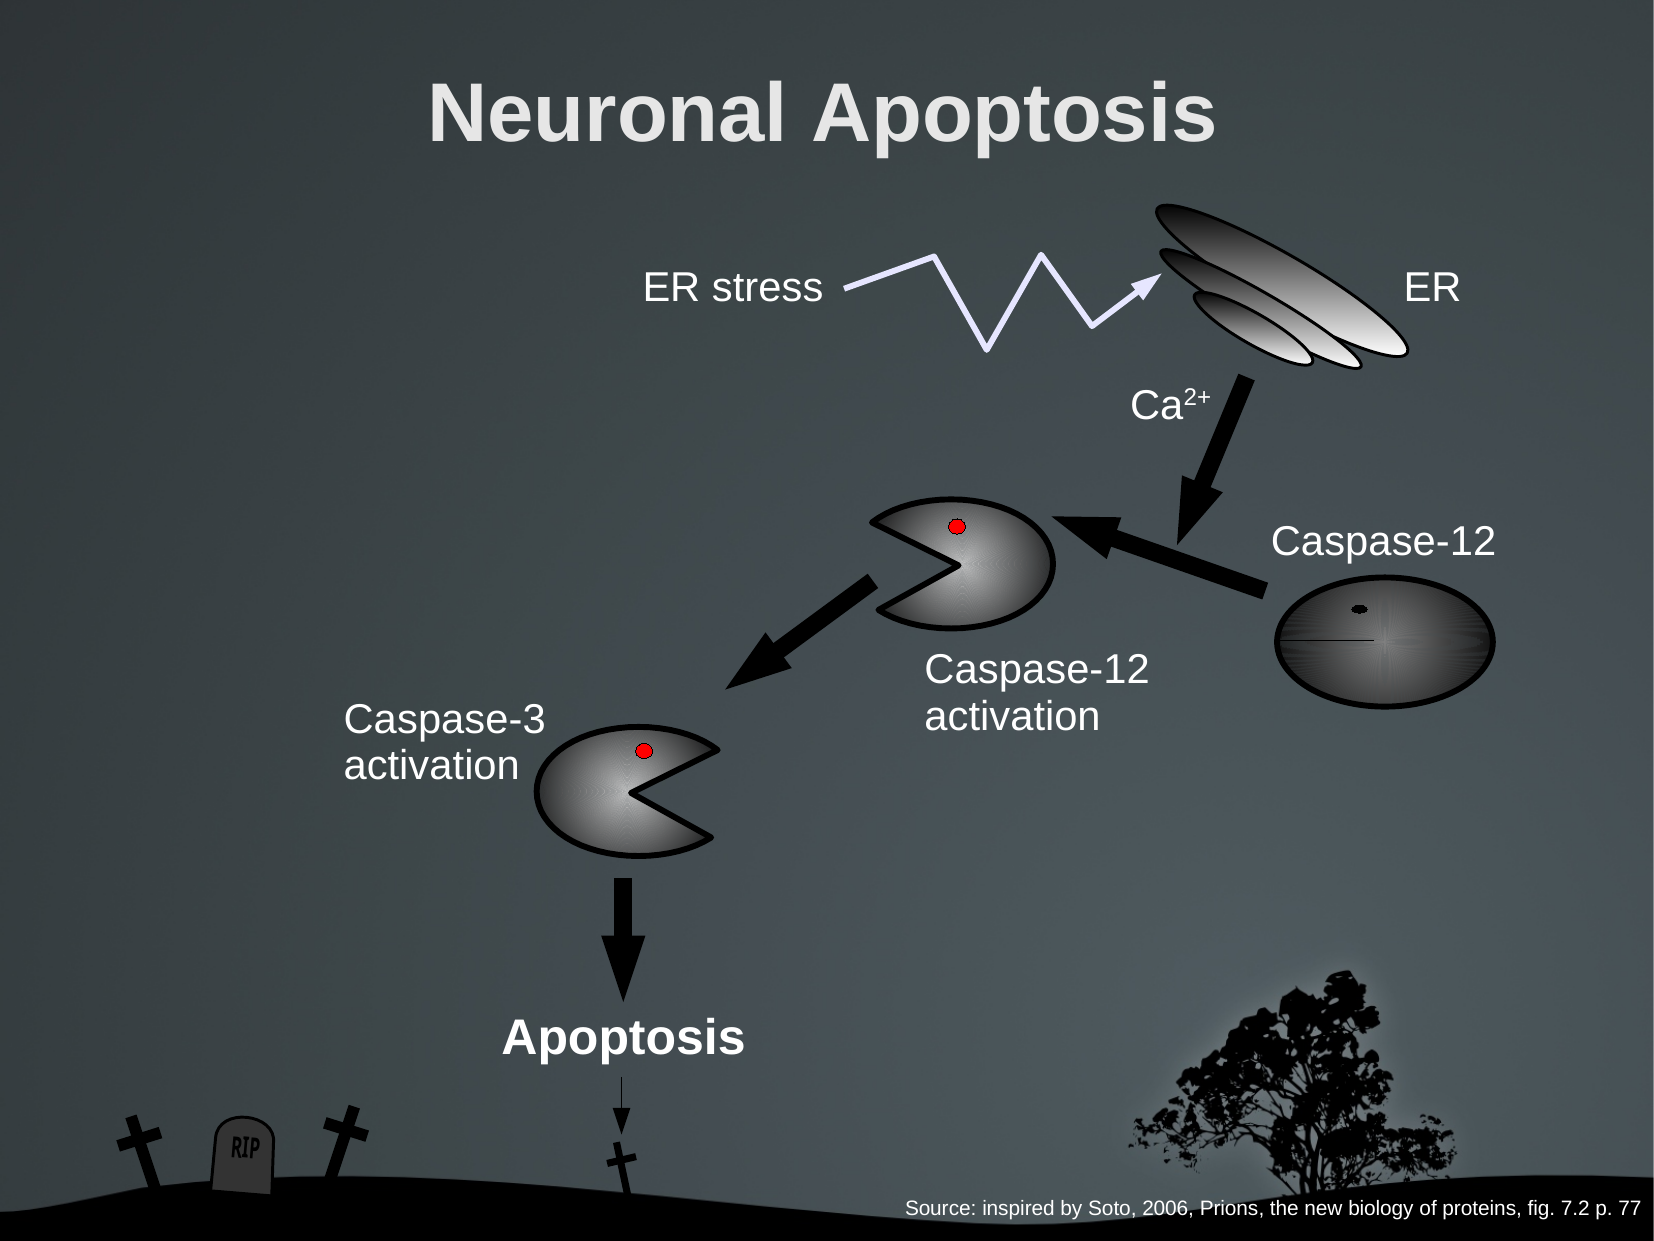

# Neuronal Apoptosis
ER stress
ER
Ca2+
Caspase-12
Caspase-12
activation
Caspase-3
activation
Apoptosis
RIP
Source: inspired by Soto, 2006, Prions, the new biology of proteins, fig. 7.2 p. 77